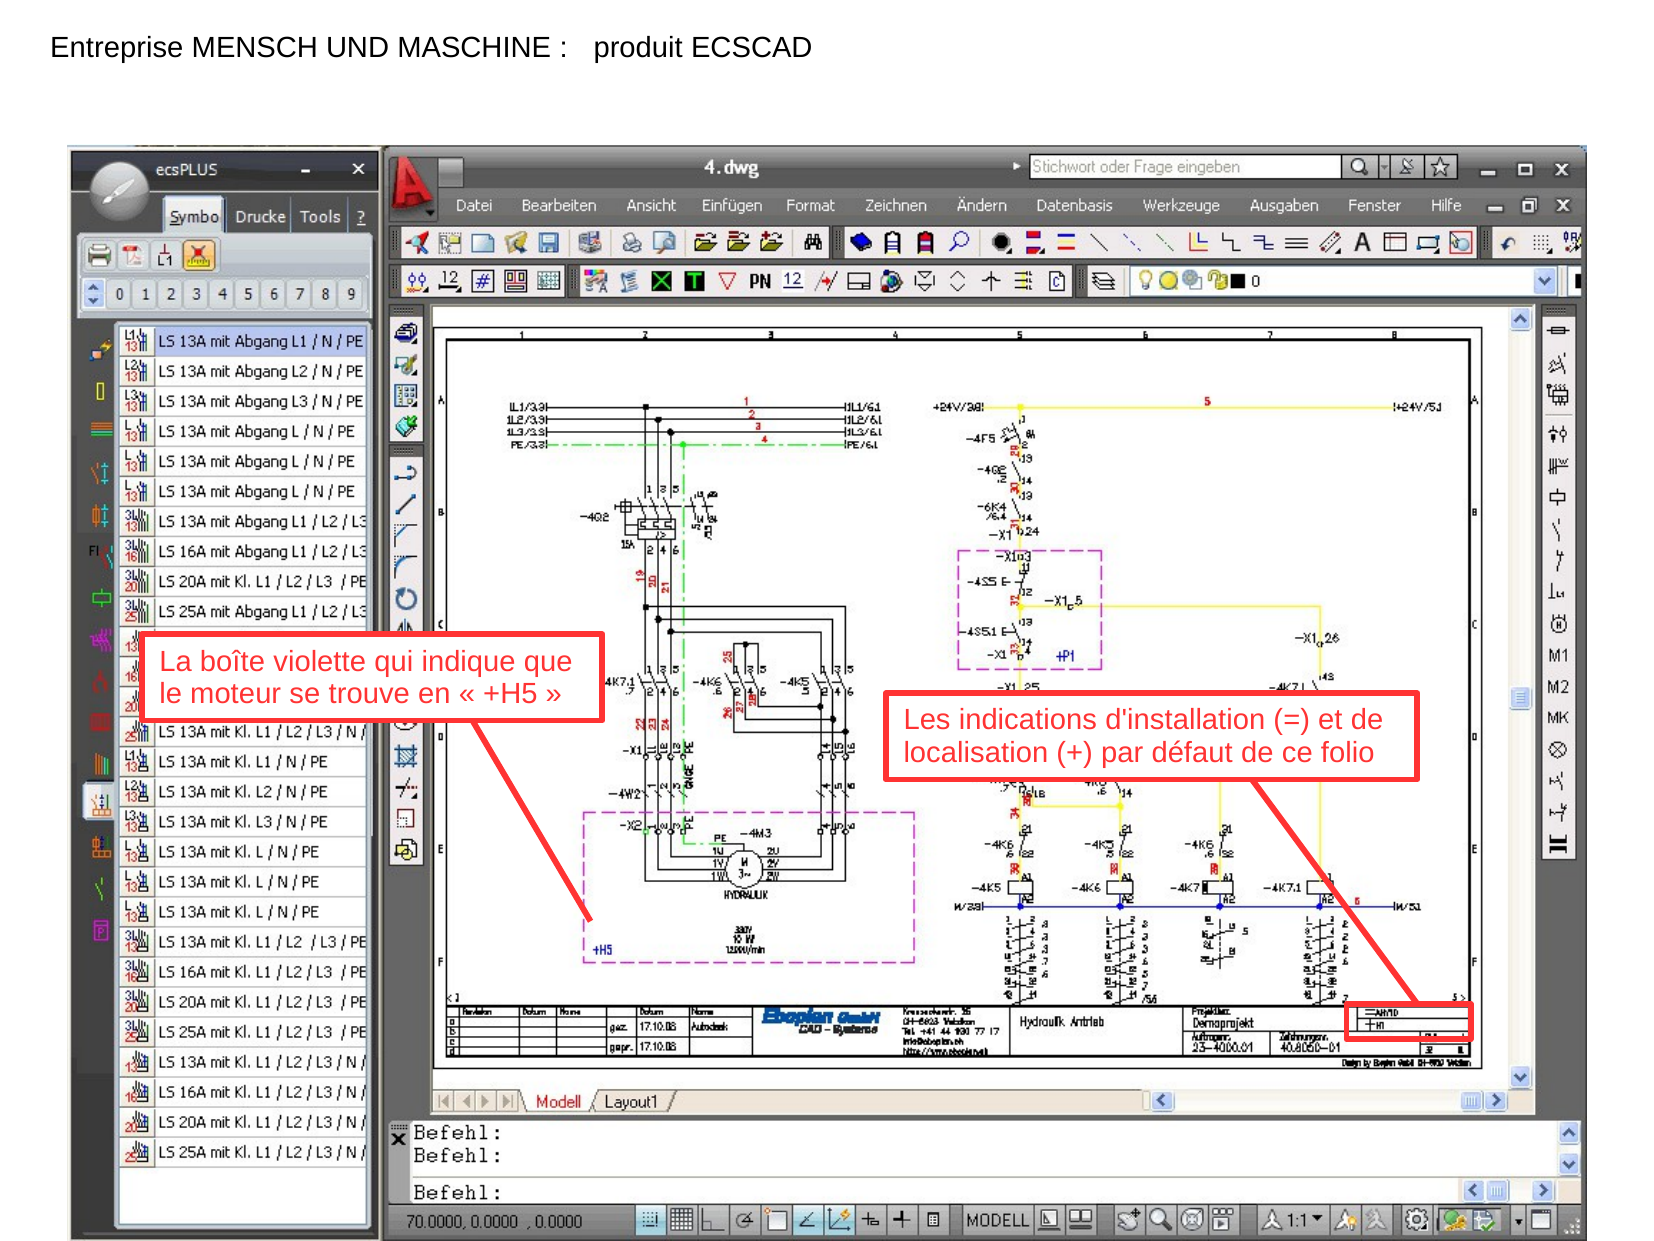

Entreprise MENSCH UND MASCHINE :
produit ECSCAD
La boîte violette qui indique que le moteur se trouve en « +H5 »
Les indications d'installation (=) et de localisation (+) par défaut de ce folio